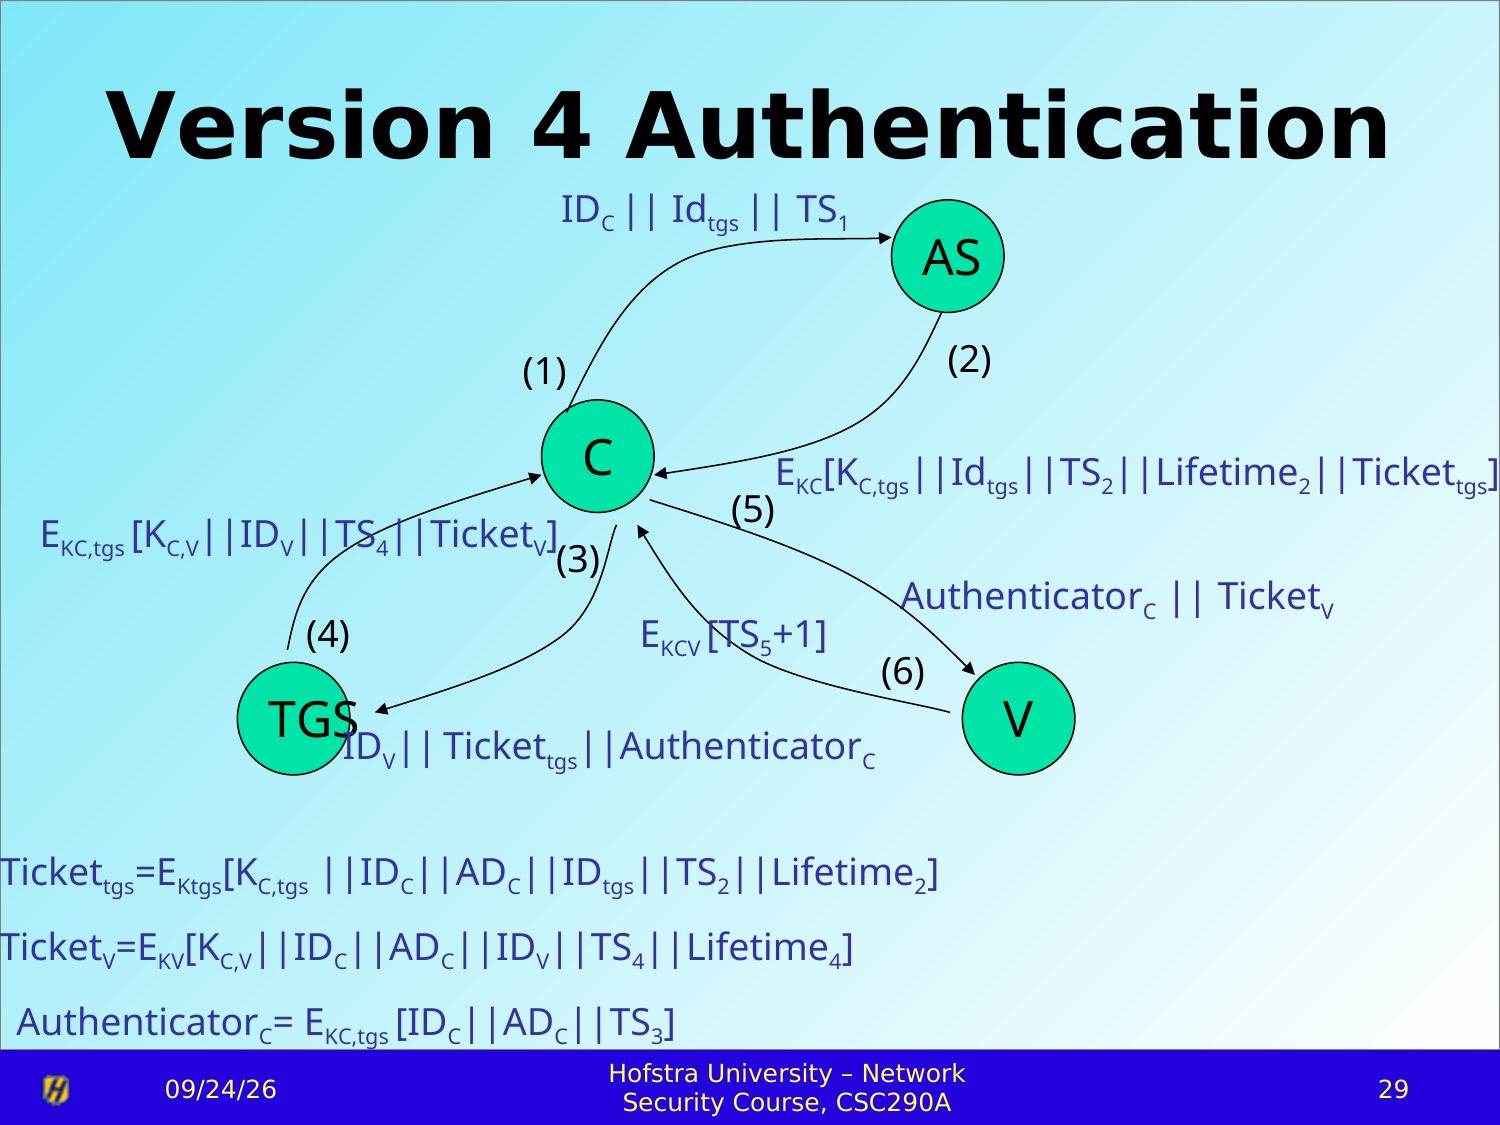

# Version 4 Authentication
IDC || Idtgs || TS1
AS
(2)
(1)
C
EKC[KC,tgs||Idtgs||TS2||Lifetime2||Tickettgs]
(5)
EKC,tgs [KC,V||IDV||TS4||TicketV]
(3)
AuthenticatorC || TicketV
(4)
EKCV [TS5+1]
(6)
TGS
V
IDV|| Tickettgs||AuthenticatorC
Tickettgs=EKtgs[KC,tgs ||IDC||ADC||IDtgs||TS2||Lifetime2]
TicketV=EKV[KC,V||IDC||ADC||IDV||TS4||Lifetime4]
AuthenticatorC= EKC,tgs [IDC||ADC||TS3]
29